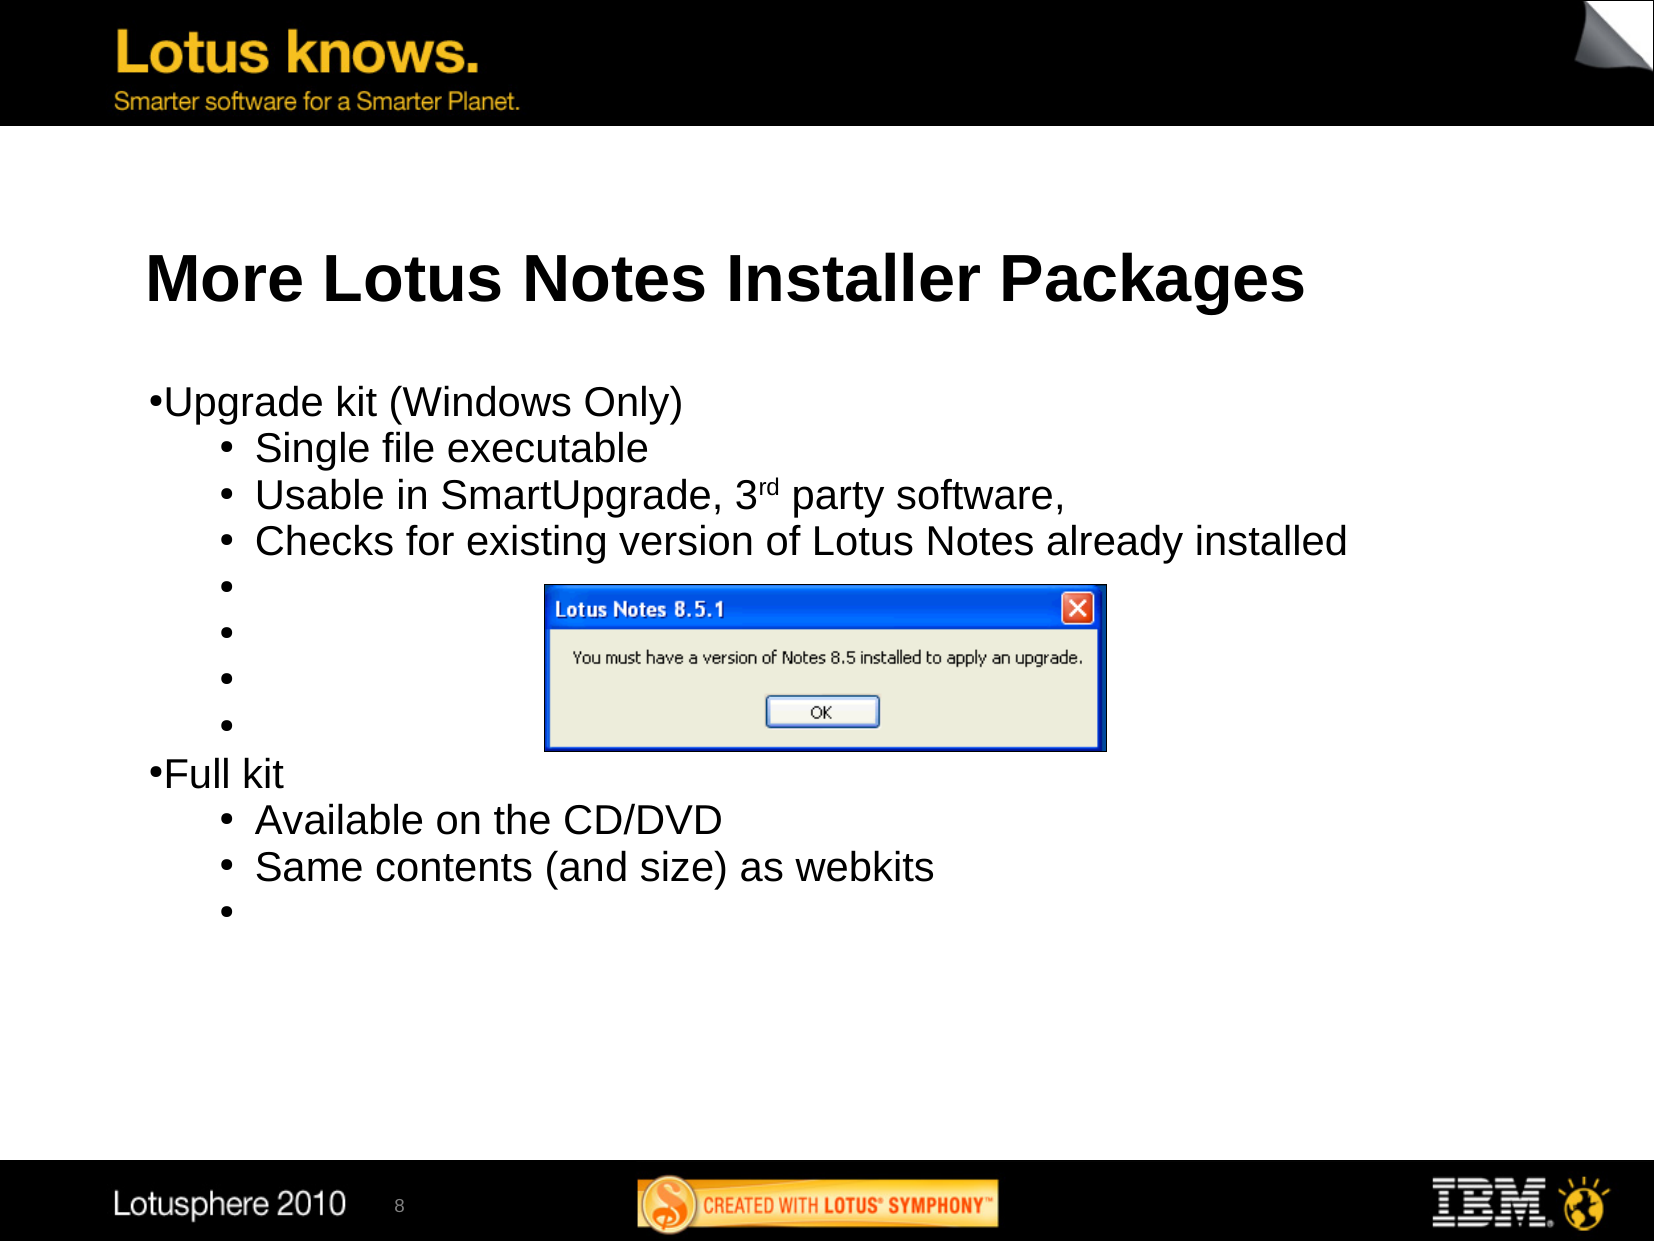

# More Lotus Notes Installer Packages
Upgrade kit (Windows Only)
Single file executable
Usable in SmartUpgrade, 3rd party software,
Checks for existing version of Lotus Notes already installed
Full kit
Available on the CD/DVD
Same contents (and size) as webkits
8